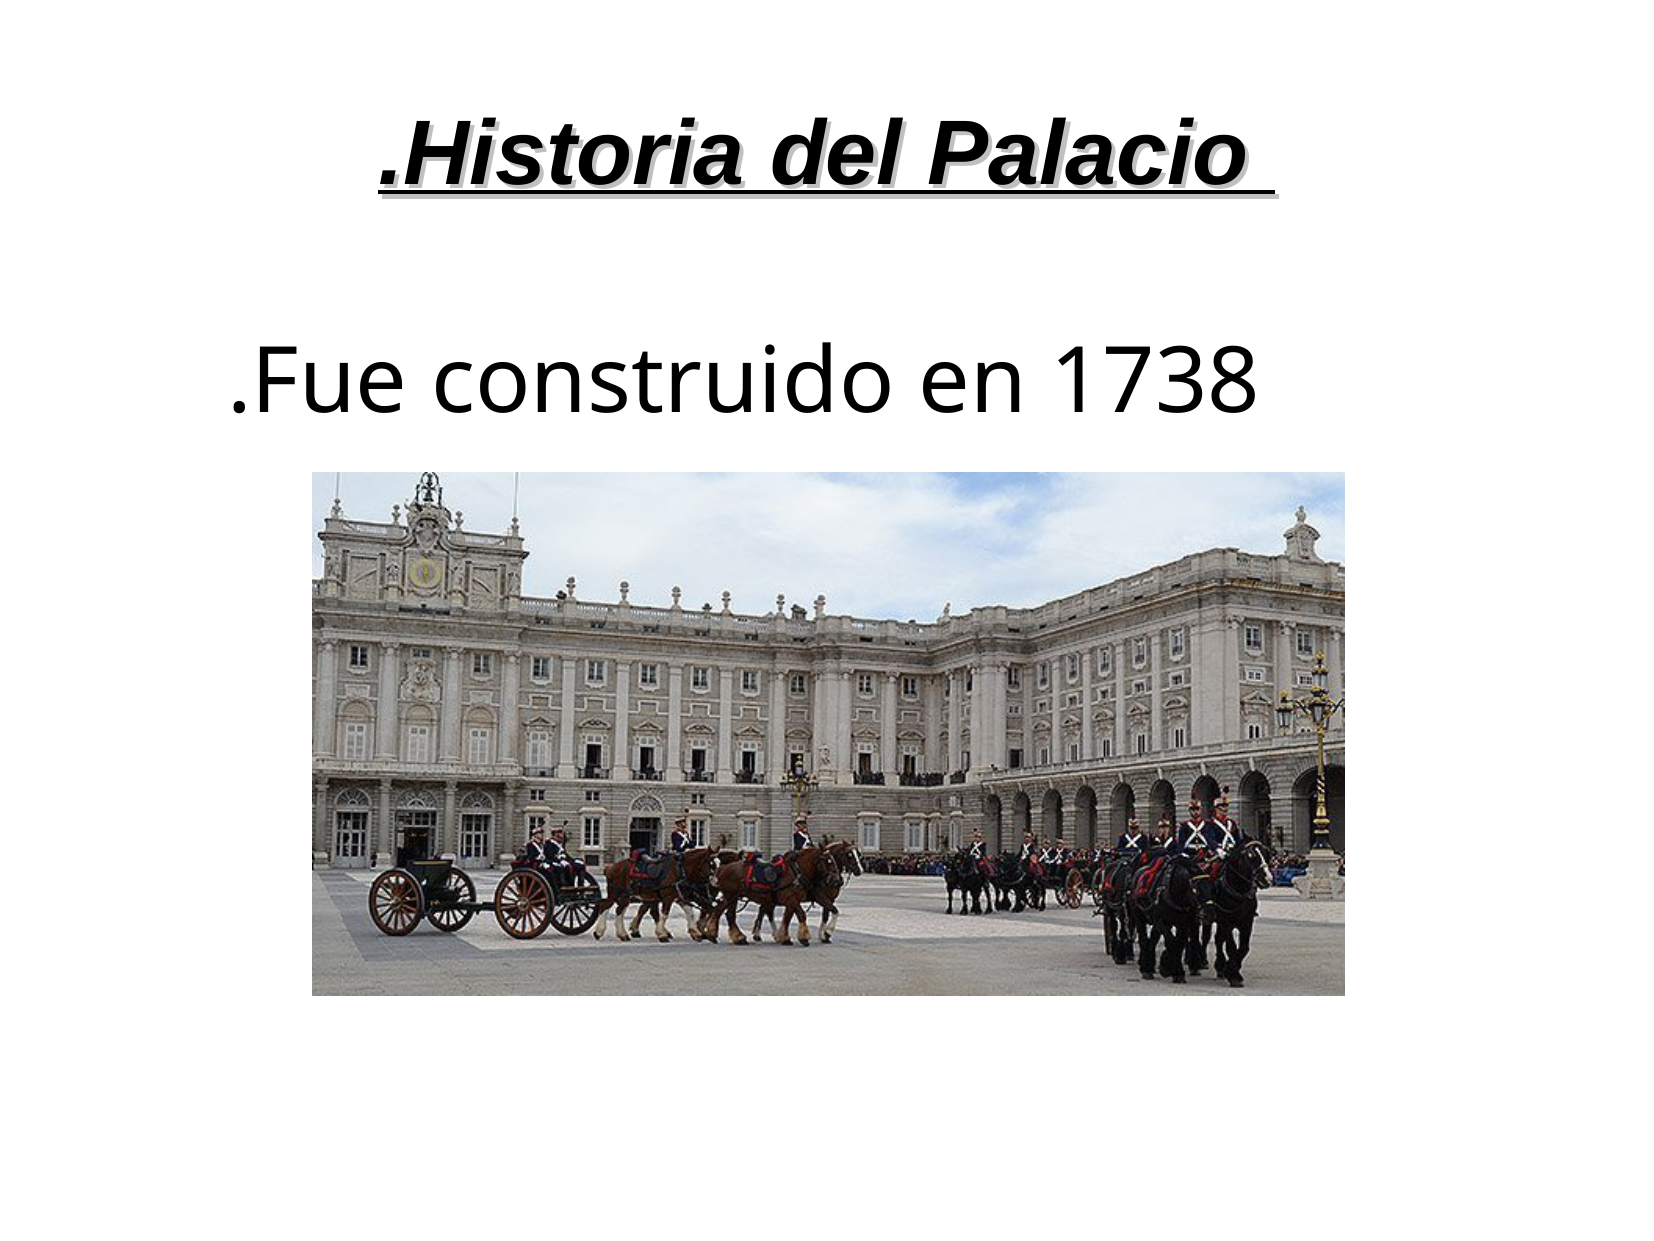

# .Historia del Palacio
.Fue construido en 1738